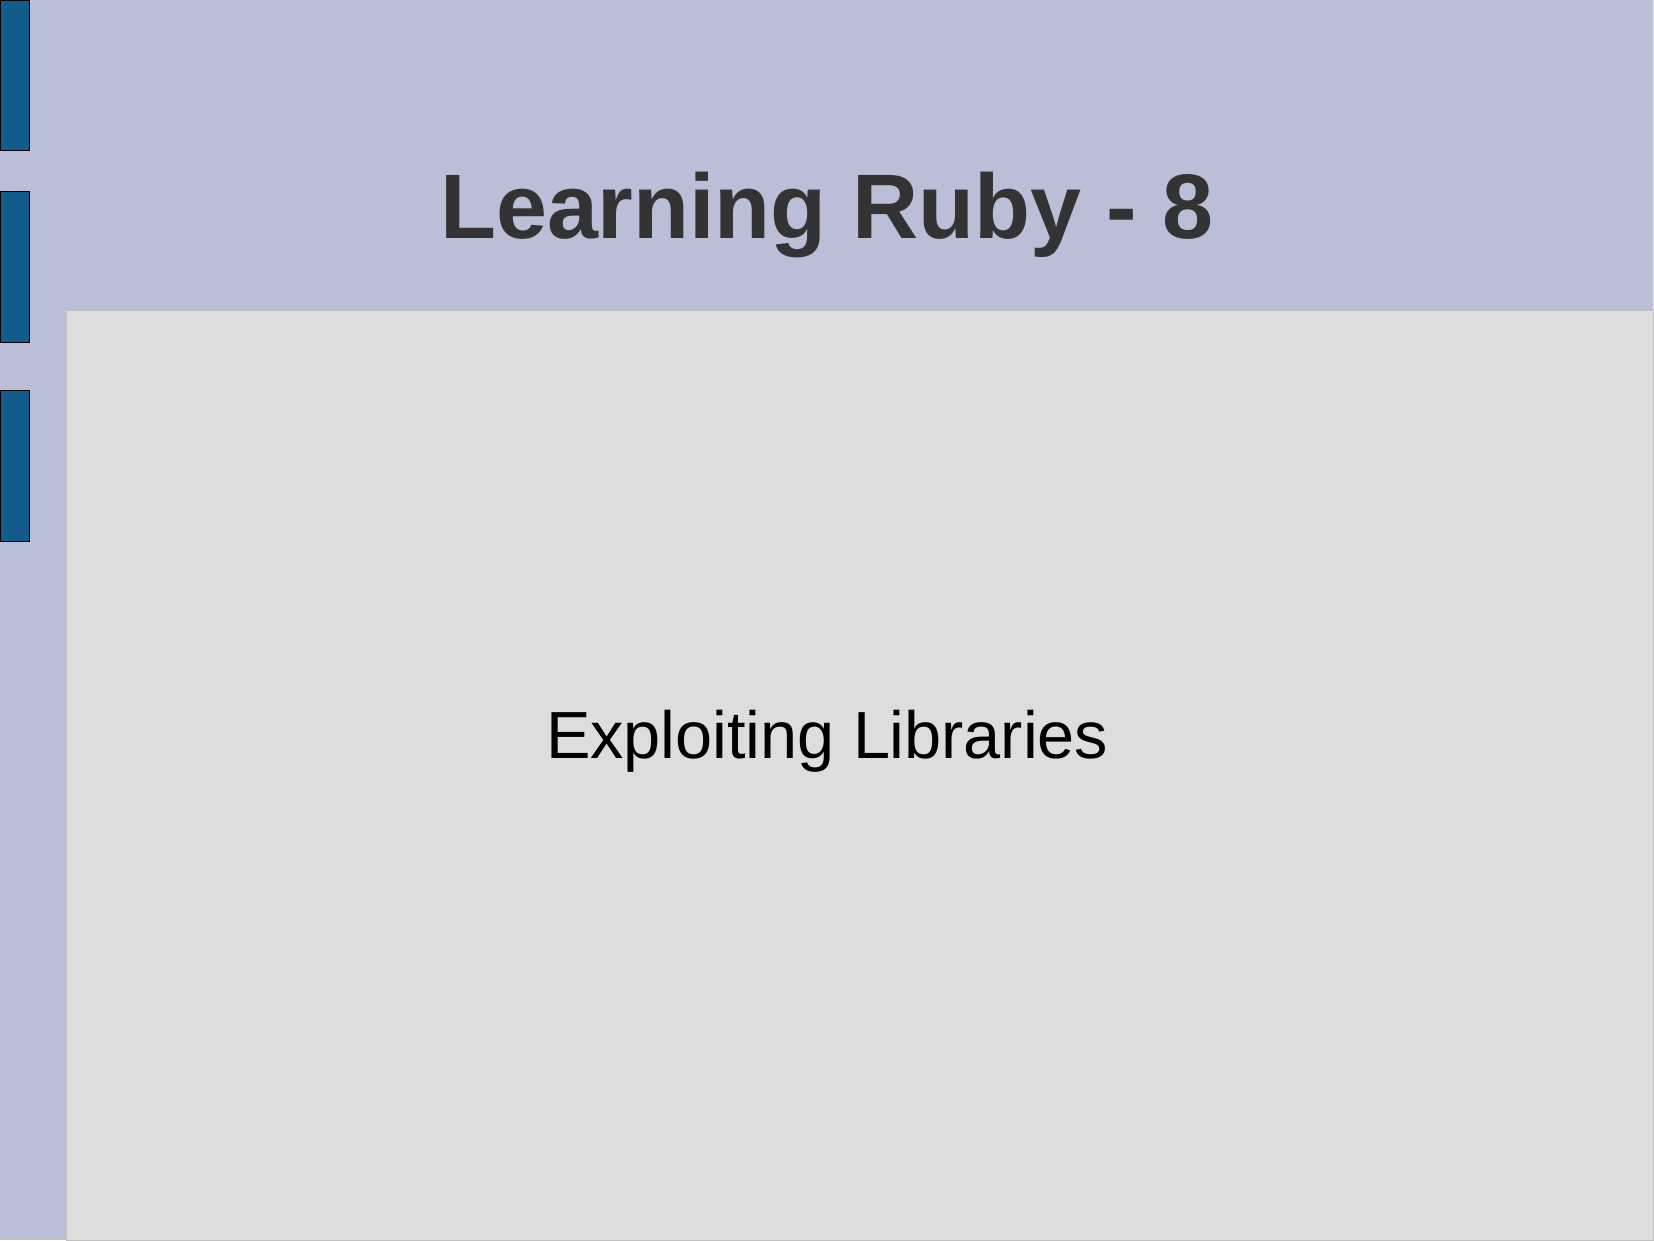

# Learning Ruby - 8
Exploiting Libraries